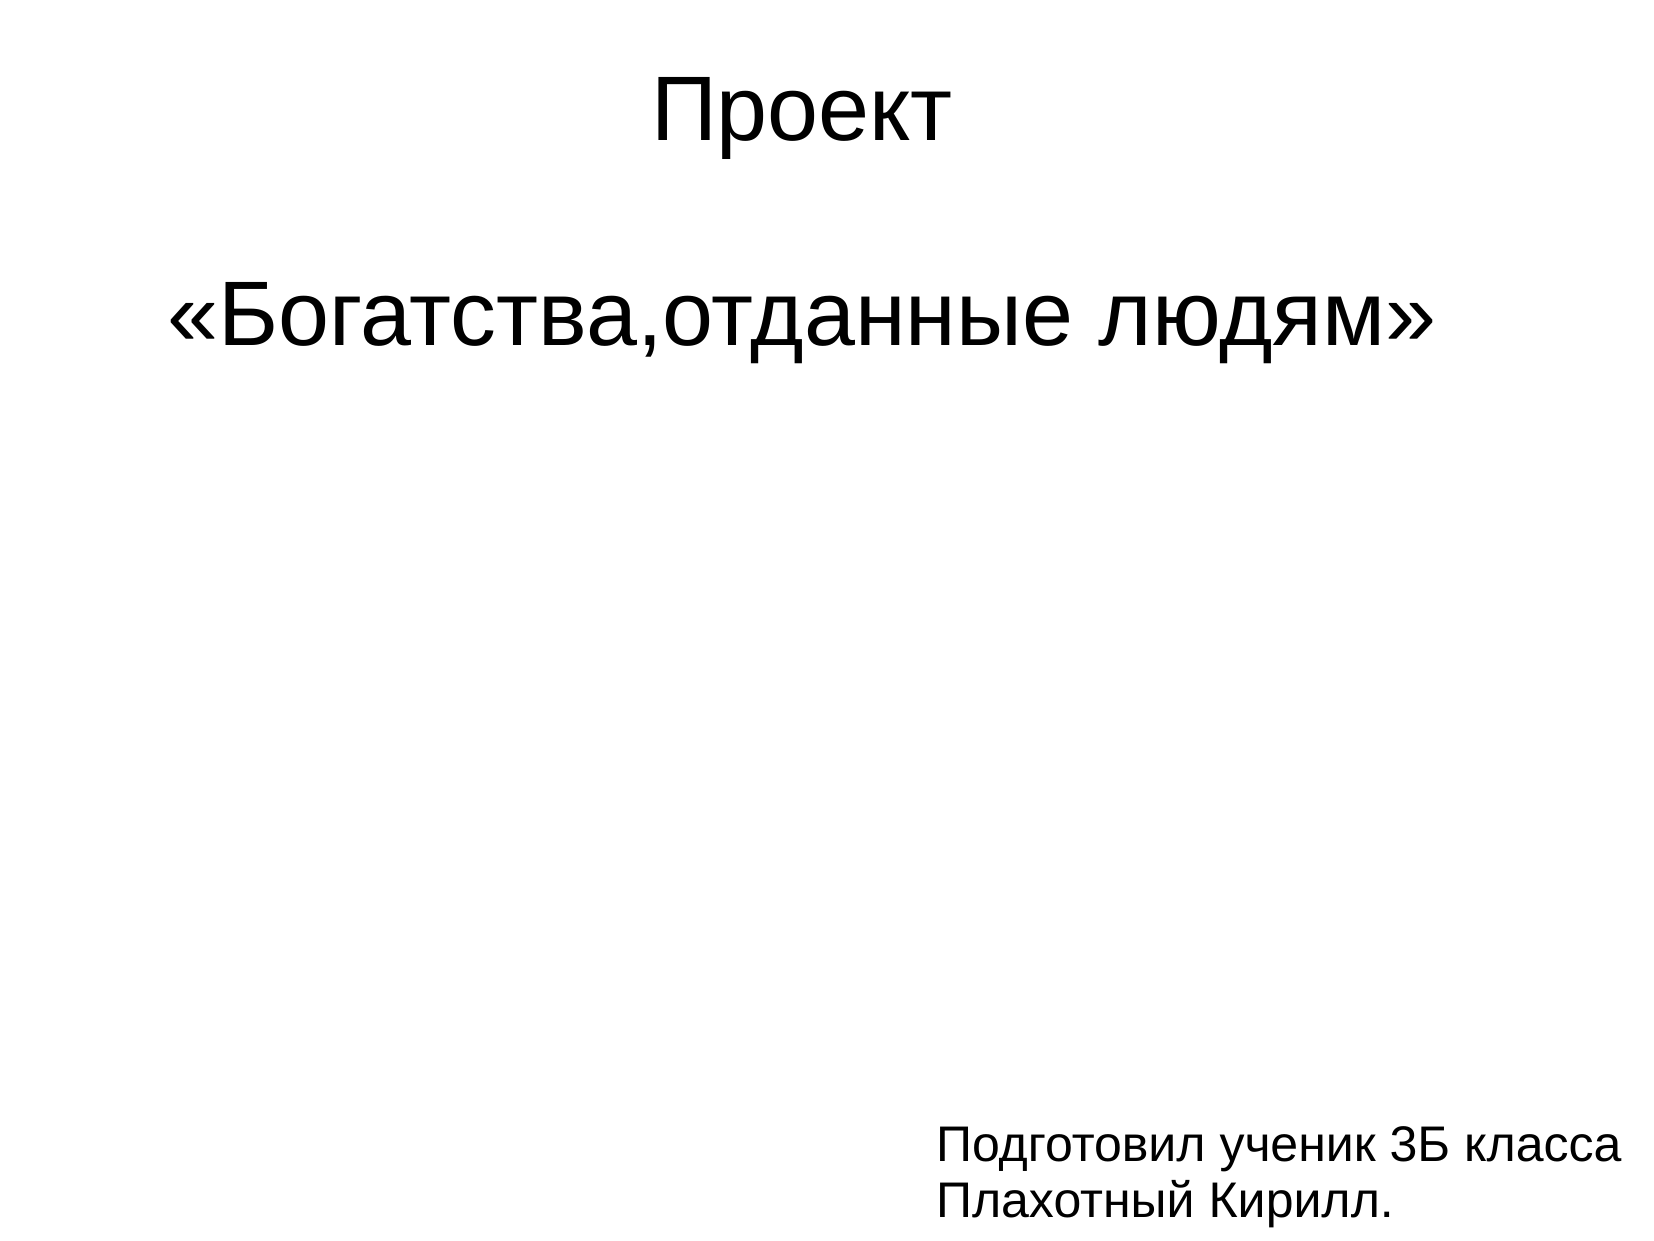

# Проект «Богатства,отданные людям»
Подготовил ученик 3Б класса
Плахотный Кирилл.